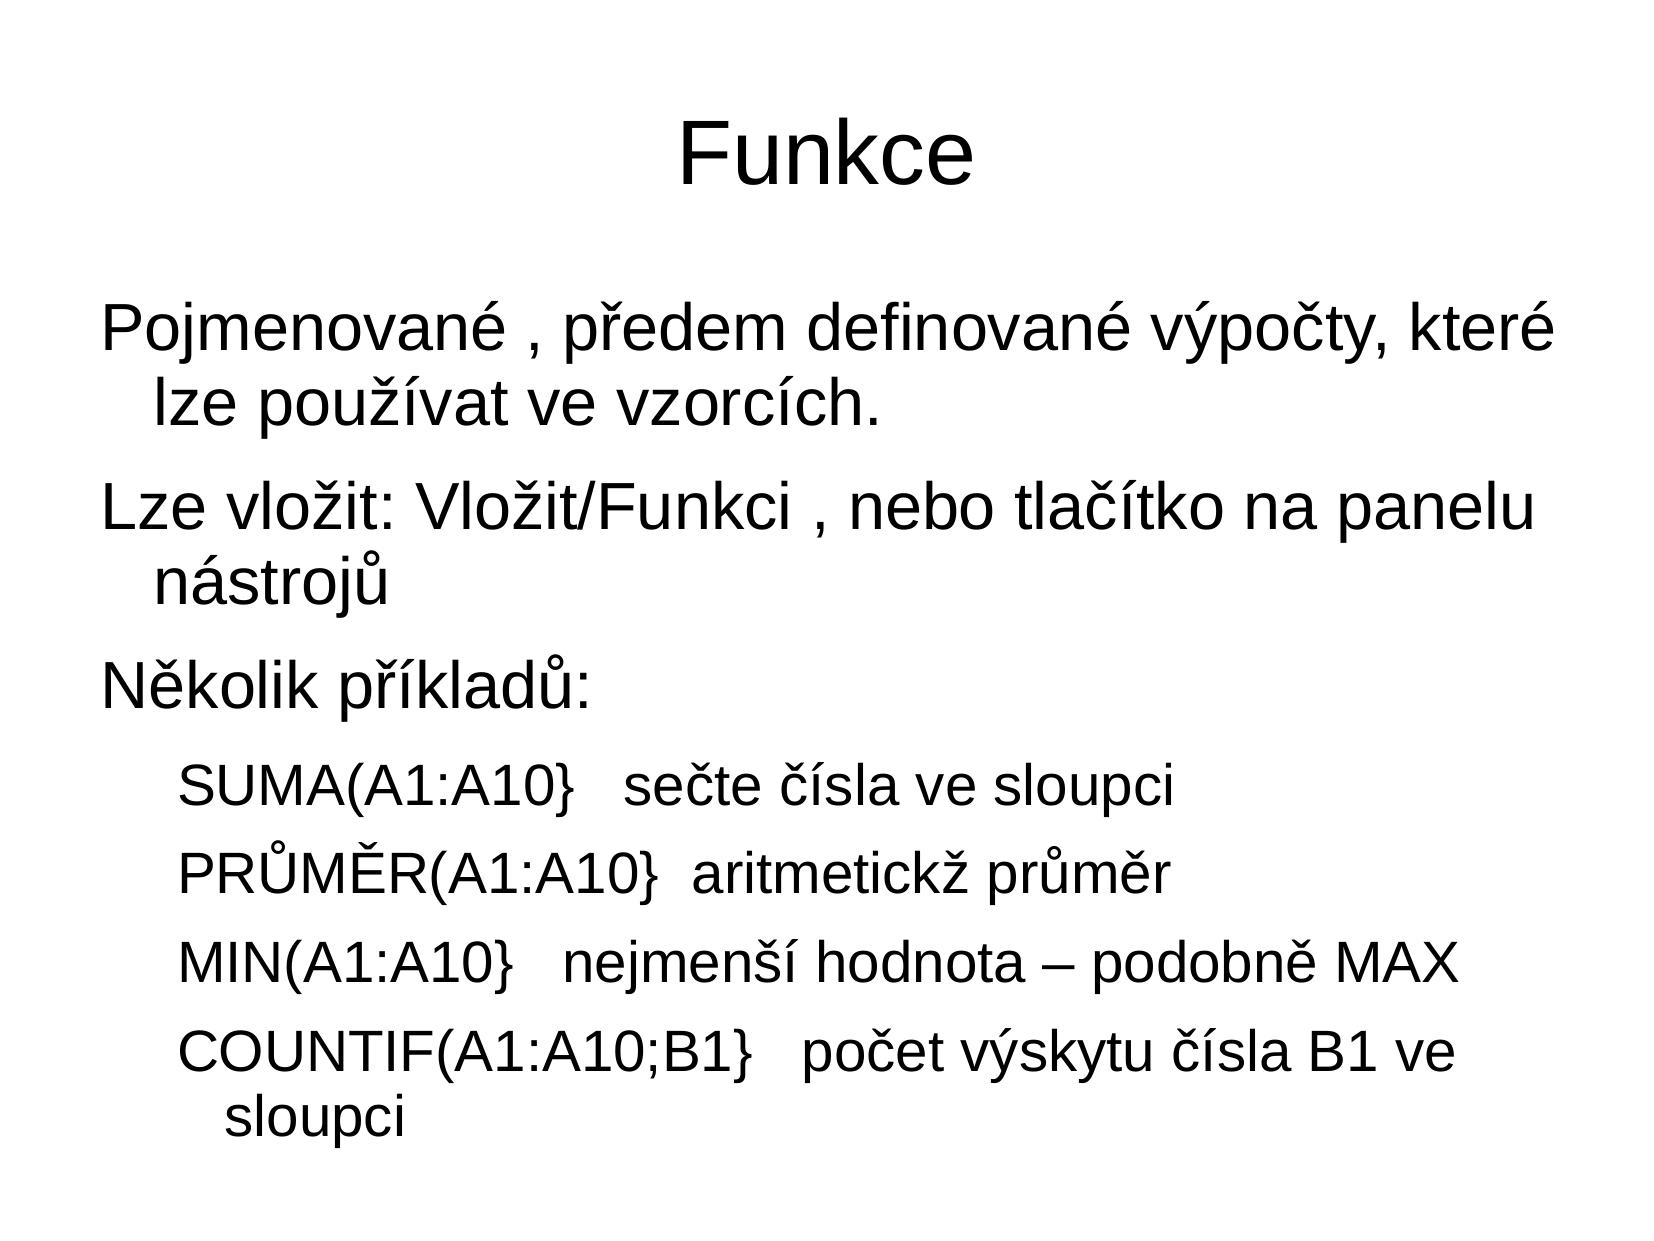

# Funkce
Pojmenované , předem definované výpočty, které lze používat ve vzorcích.
Lze vložit: Vložit/Funkci , nebo tlačítko na panelu nástrojů
Několik příkladů:
SUMA(A1:A10} sečte čísla ve sloupci
PRŮMĚR(A1:A10} aritmetickž průměr
MIN(A1:A10} nejmenší hodnota – podobně MAX
COUNTIF(A1:A10;B1} počet výskytu čísla B1 ve sloupci